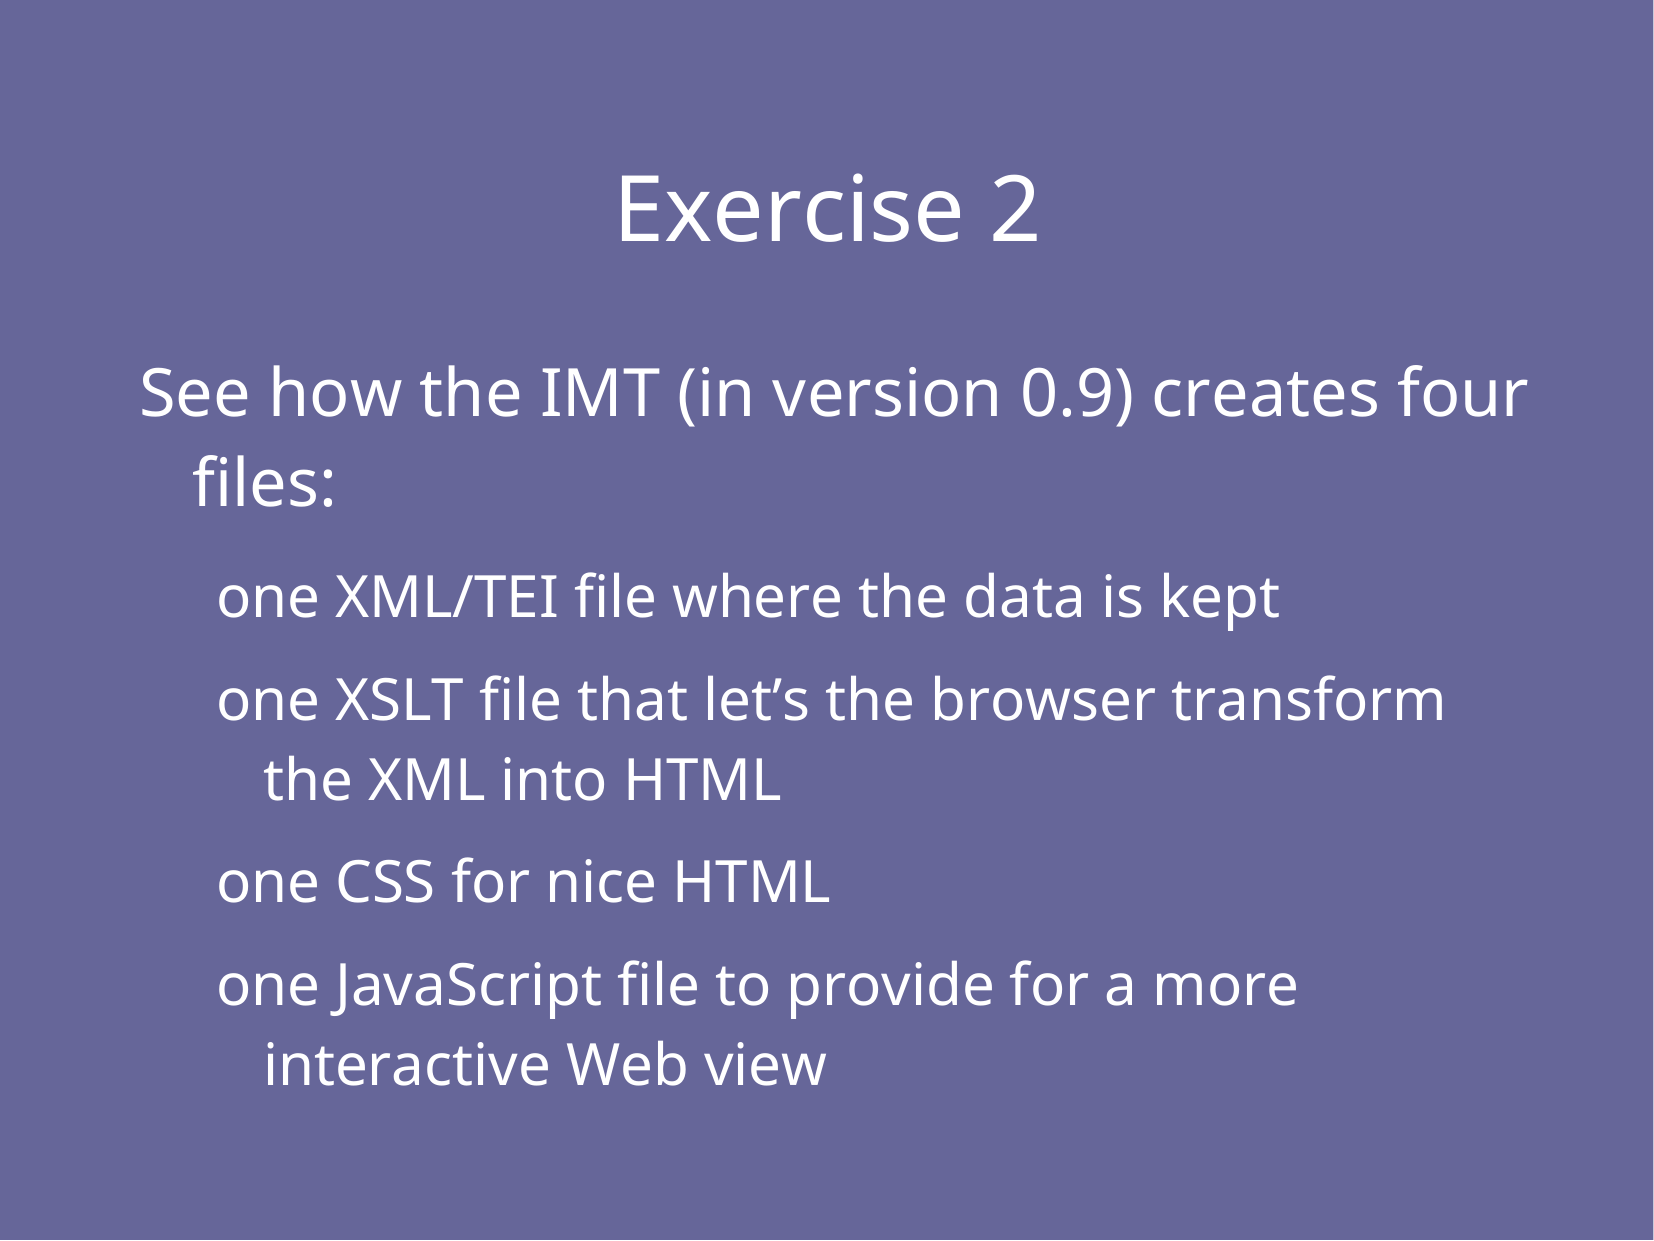

# Exercise 2
See how the IMT (in version 0.9) creates four files:
one XML/TEI file where the data is kept
one XSLT file that let’s the browser transform the XML into HTML
one CSS for nice HTML
one JavaScript file to provide for a more interactive Web view